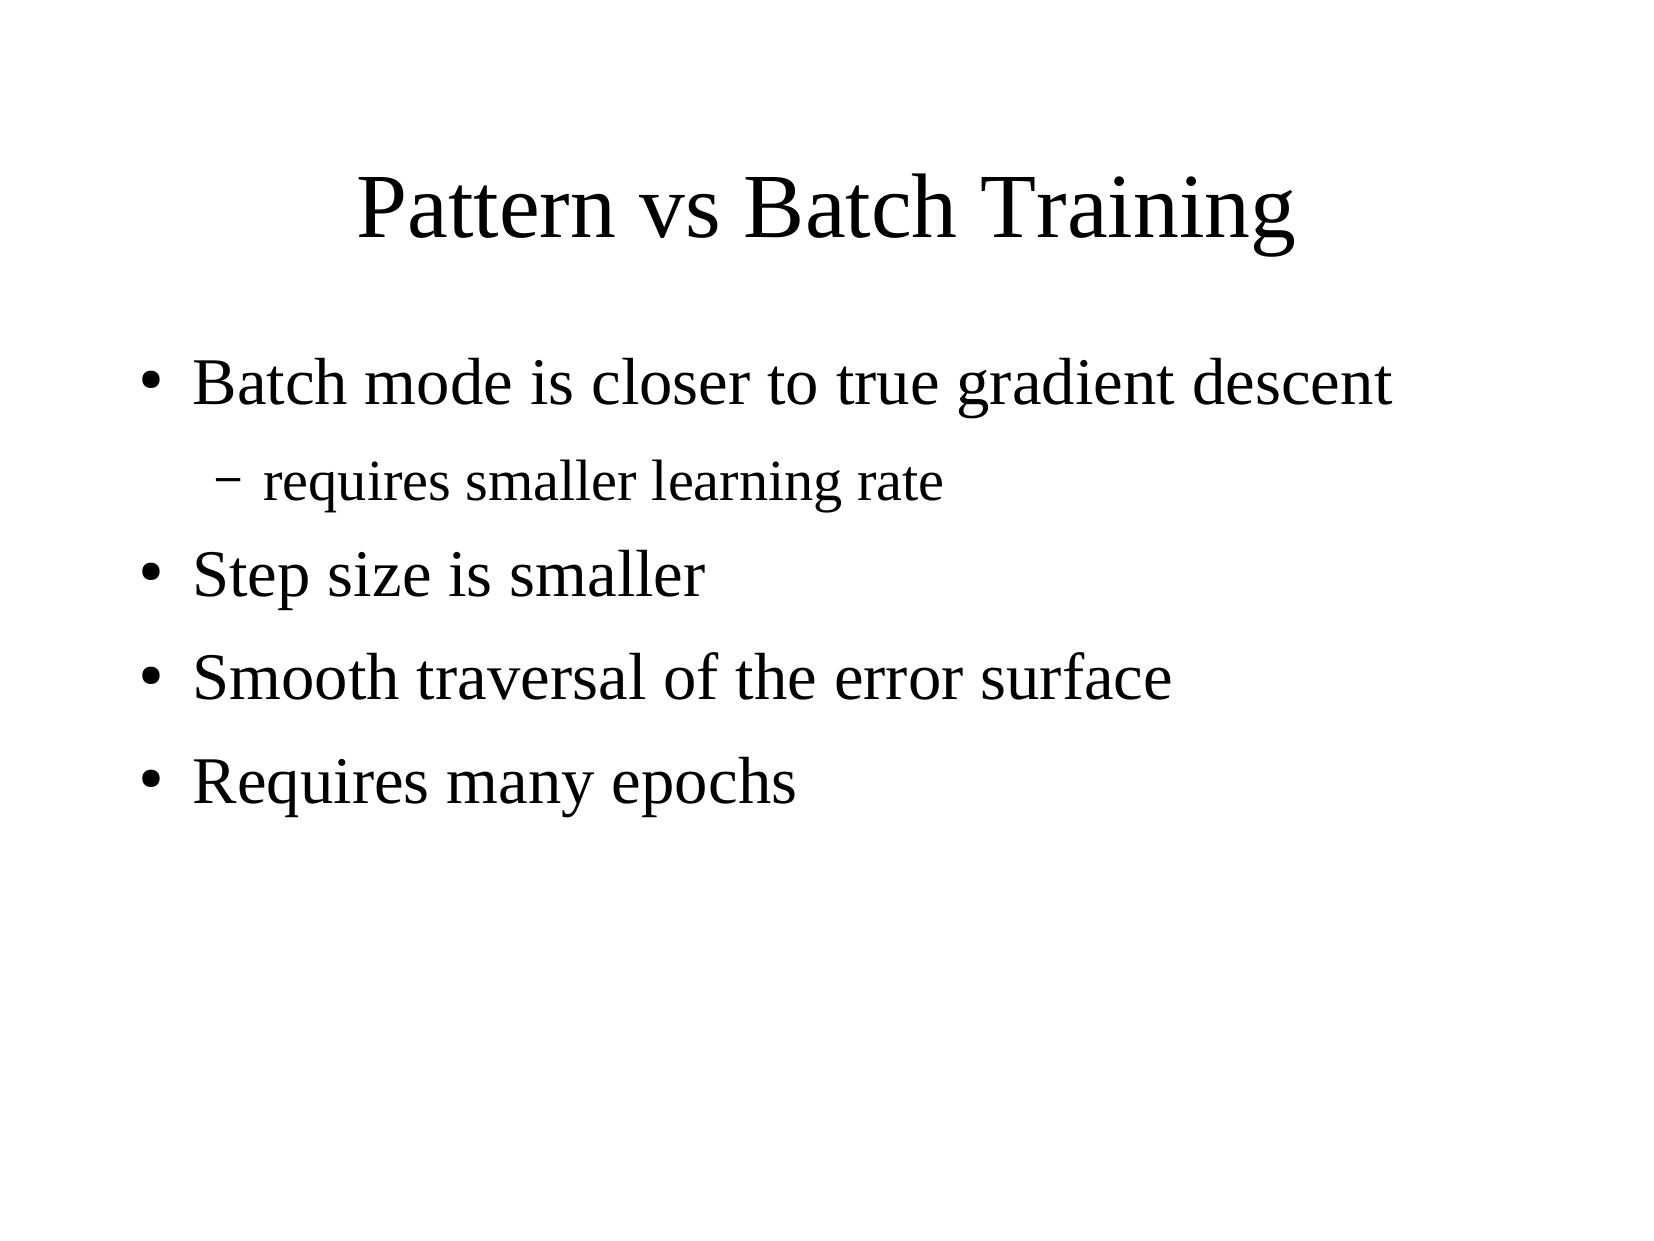

# Pattern vs Batch Training
Batch mode is closer to true gradient descent
requires smaller learning rate
Step size is smaller
Smooth traversal of the error surface
Requires many epochs